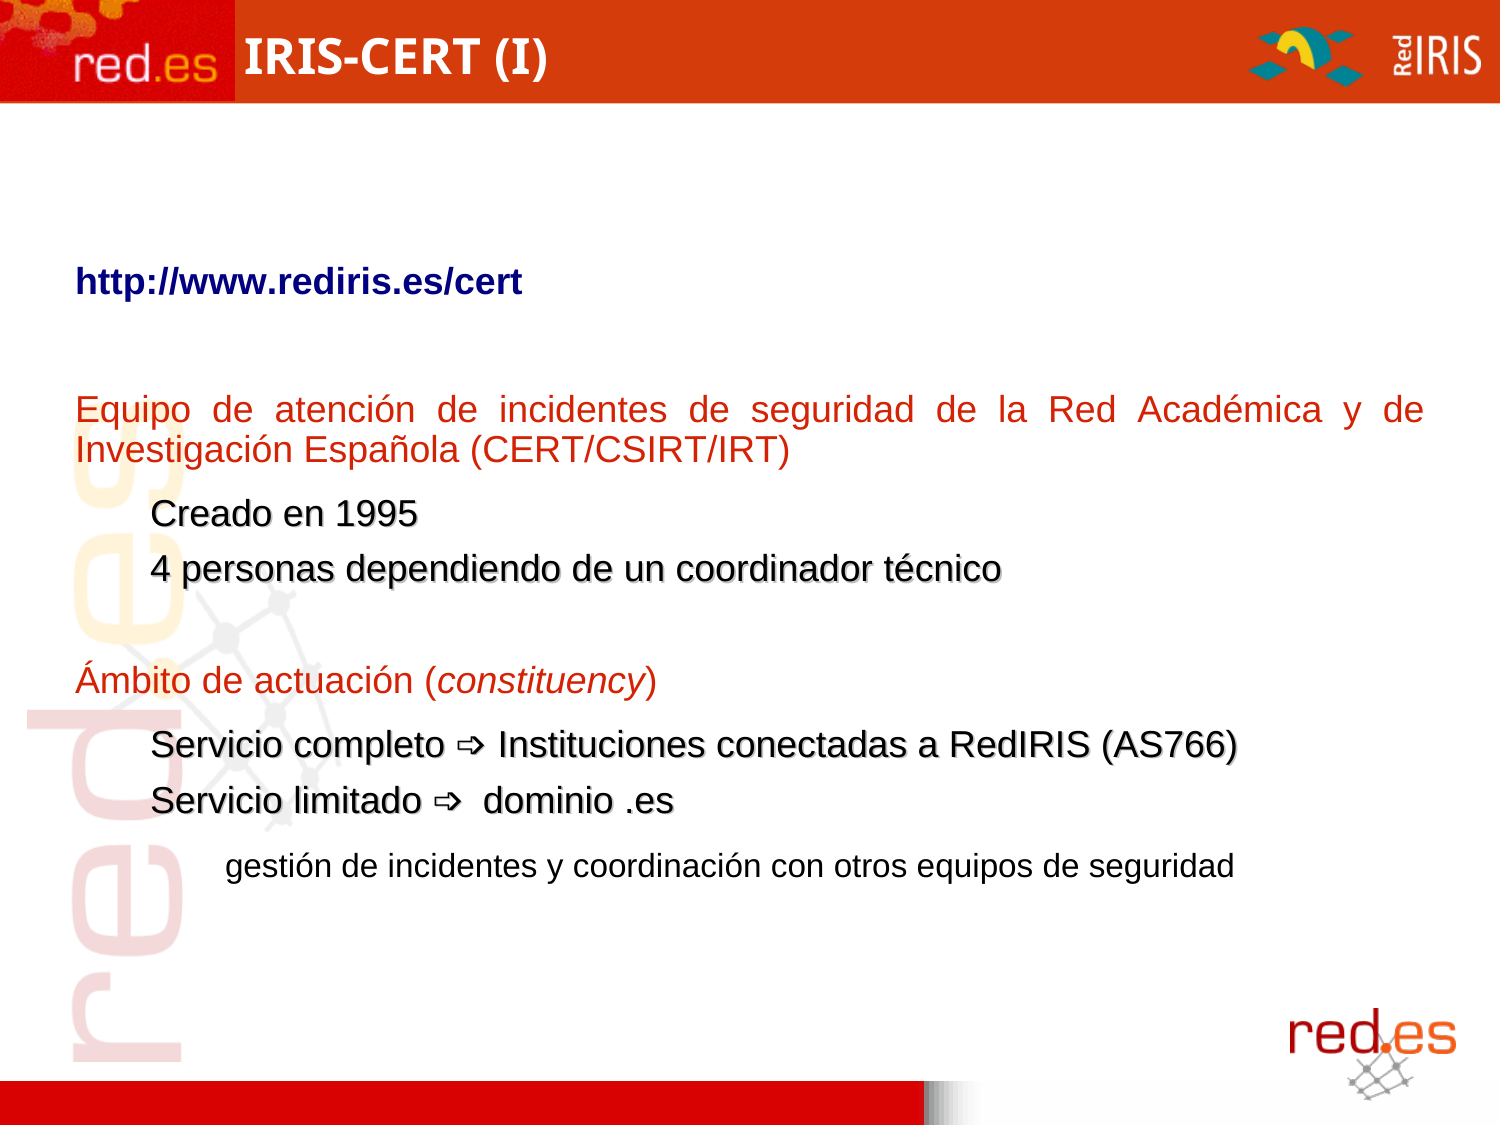

# IRIS-CERT (I)
http://www.rediris.es/cert
Equipo de atención de incidentes de seguridad de la Red Académica y de Investigación Española (CERT/CSIRT/IRT)
Creado en 1995
4 personas dependiendo de un coordinador técnico
Ámbito de actuación (constituency)
Servicio completo  Instituciones conectadas a RedIRIS (AS766)
Servicio limitado dominio .es
gestión de incidentes y coordinación con otros equipos de seguridad